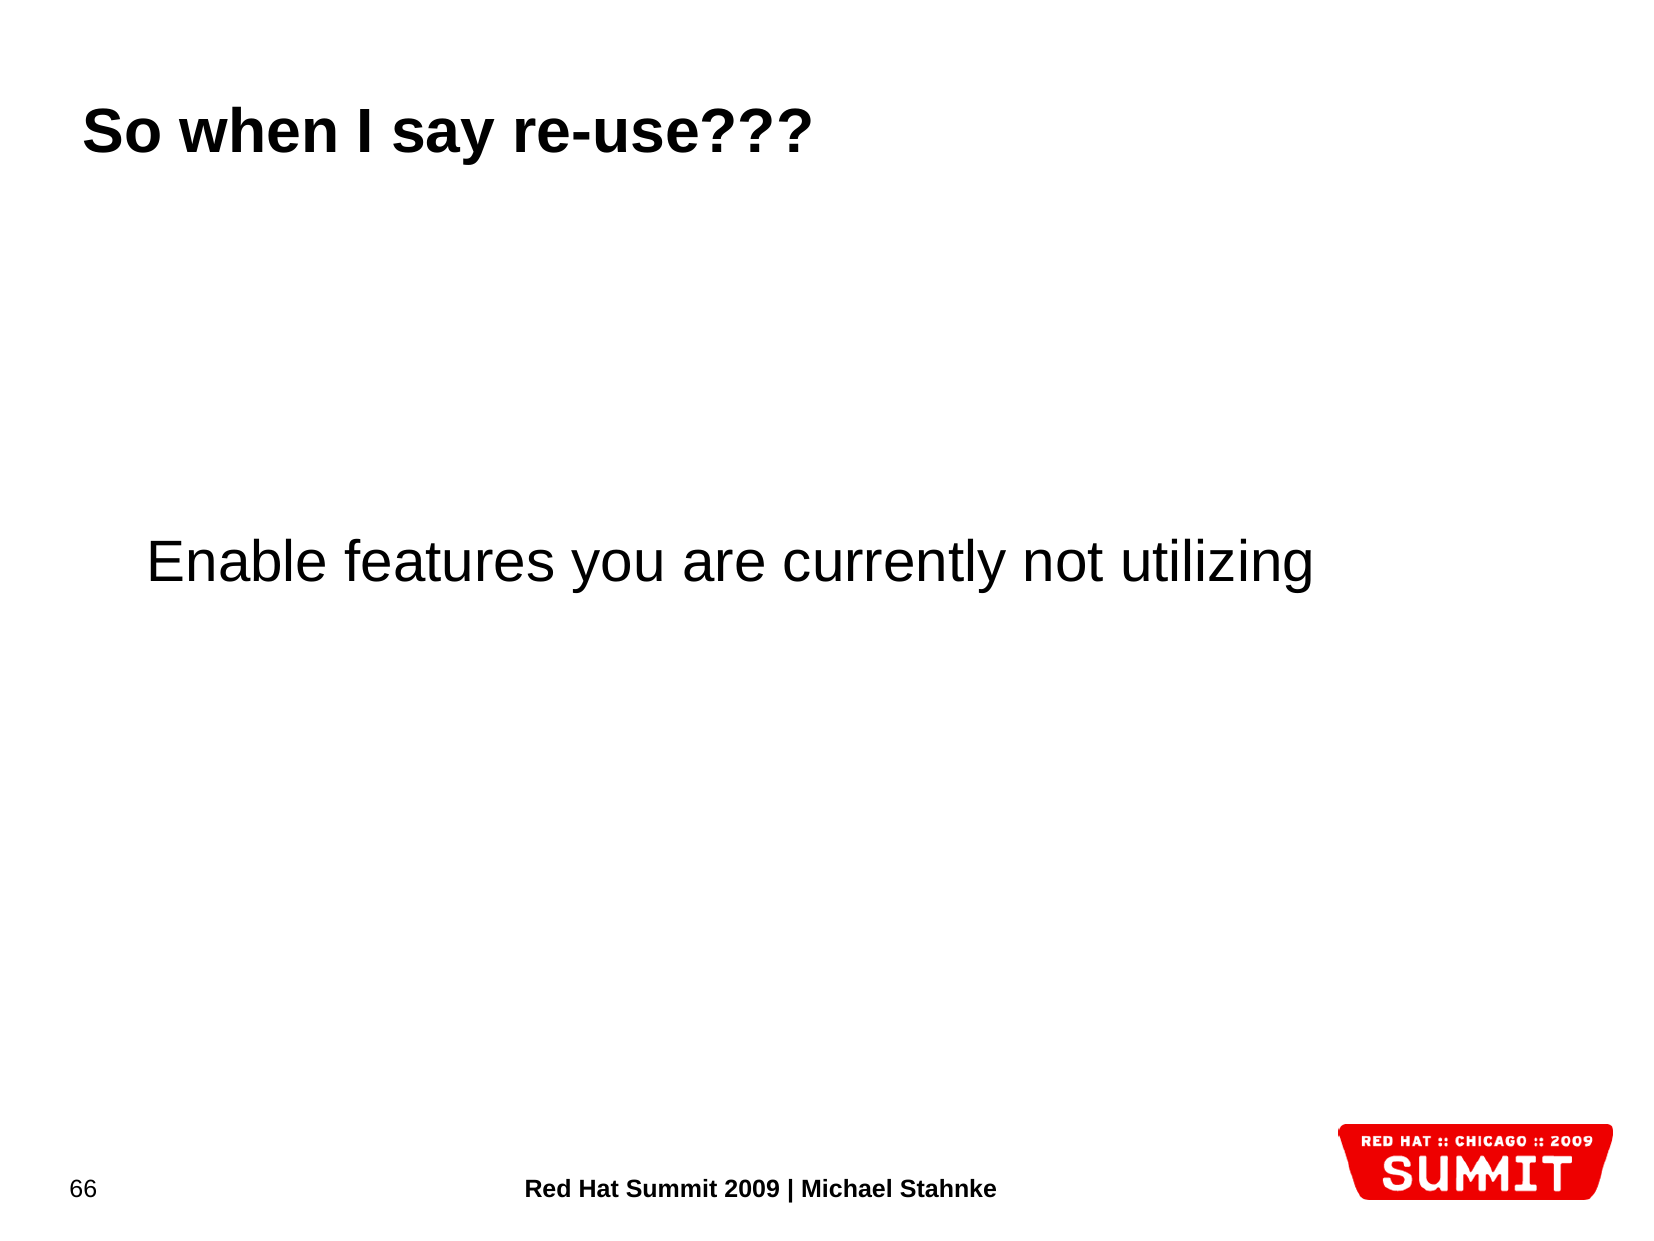

# So when I say re-use???
Enable features you are currently not utilizing